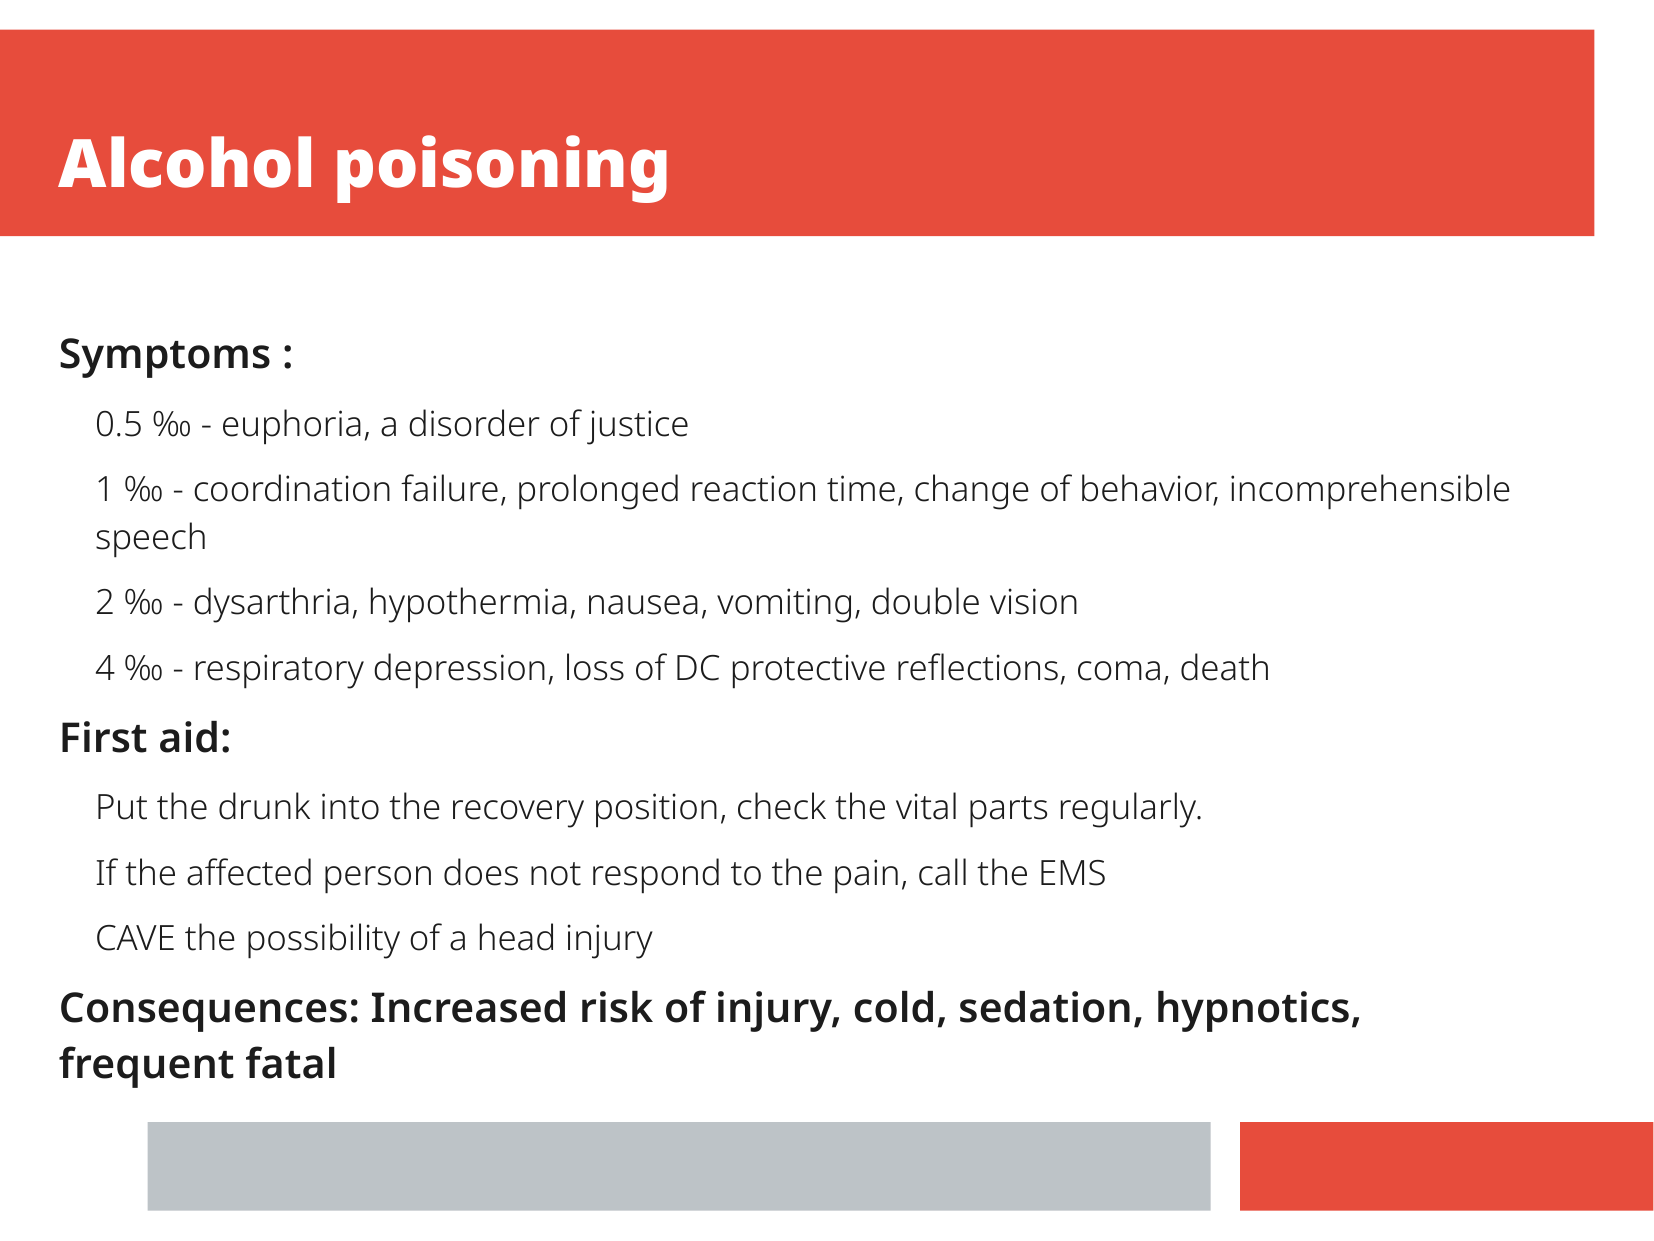

# Alcohol poisoning
Symptoms :
0.5 ‰ - euphoria, a disorder of justice
1 ‰ - coordination failure, prolonged reaction time, change of behavior, incomprehensible speech
2 ‰ - dysarthria, hypothermia, nausea, vomiting, double vision
4 ‰ - respiratory depression, loss of DC protective reflections, coma, death
First aid:
Put the drunk into the recovery position, check the vital parts regularly.
If the affected person does not respond to the pain, call the EMS
CAVE the possibility of a head injury
Consequences: Increased risk of injury, cold, sedation, hypnotics,
frequent fatal